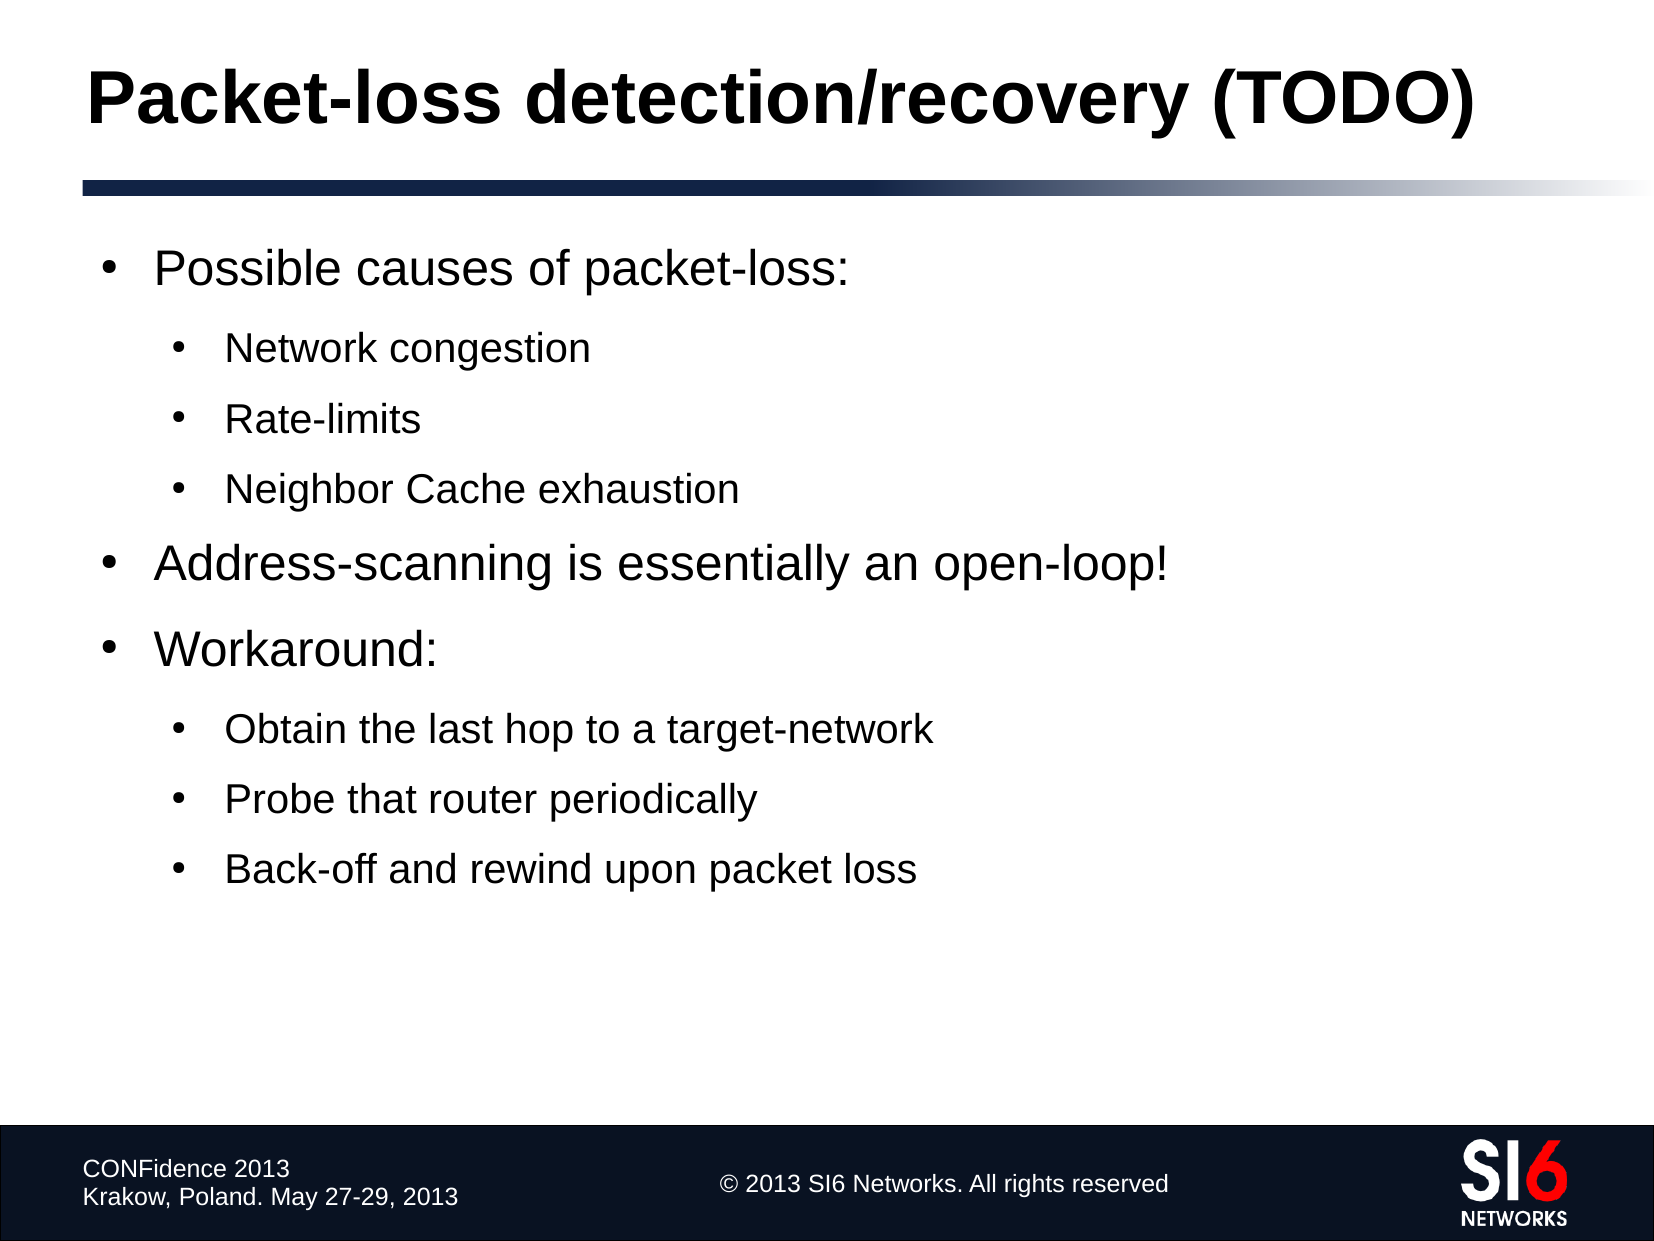

# Packet-loss detection/recovery (TODO)
Possible causes of packet-loss:
Network congestion
Rate-limits
Neighbor Cache exhaustion
Address-scanning is essentially an open-loop!
Workaround:
Obtain the last hop to a target-network
Probe that router periodically
Back-off and rewind upon packet loss